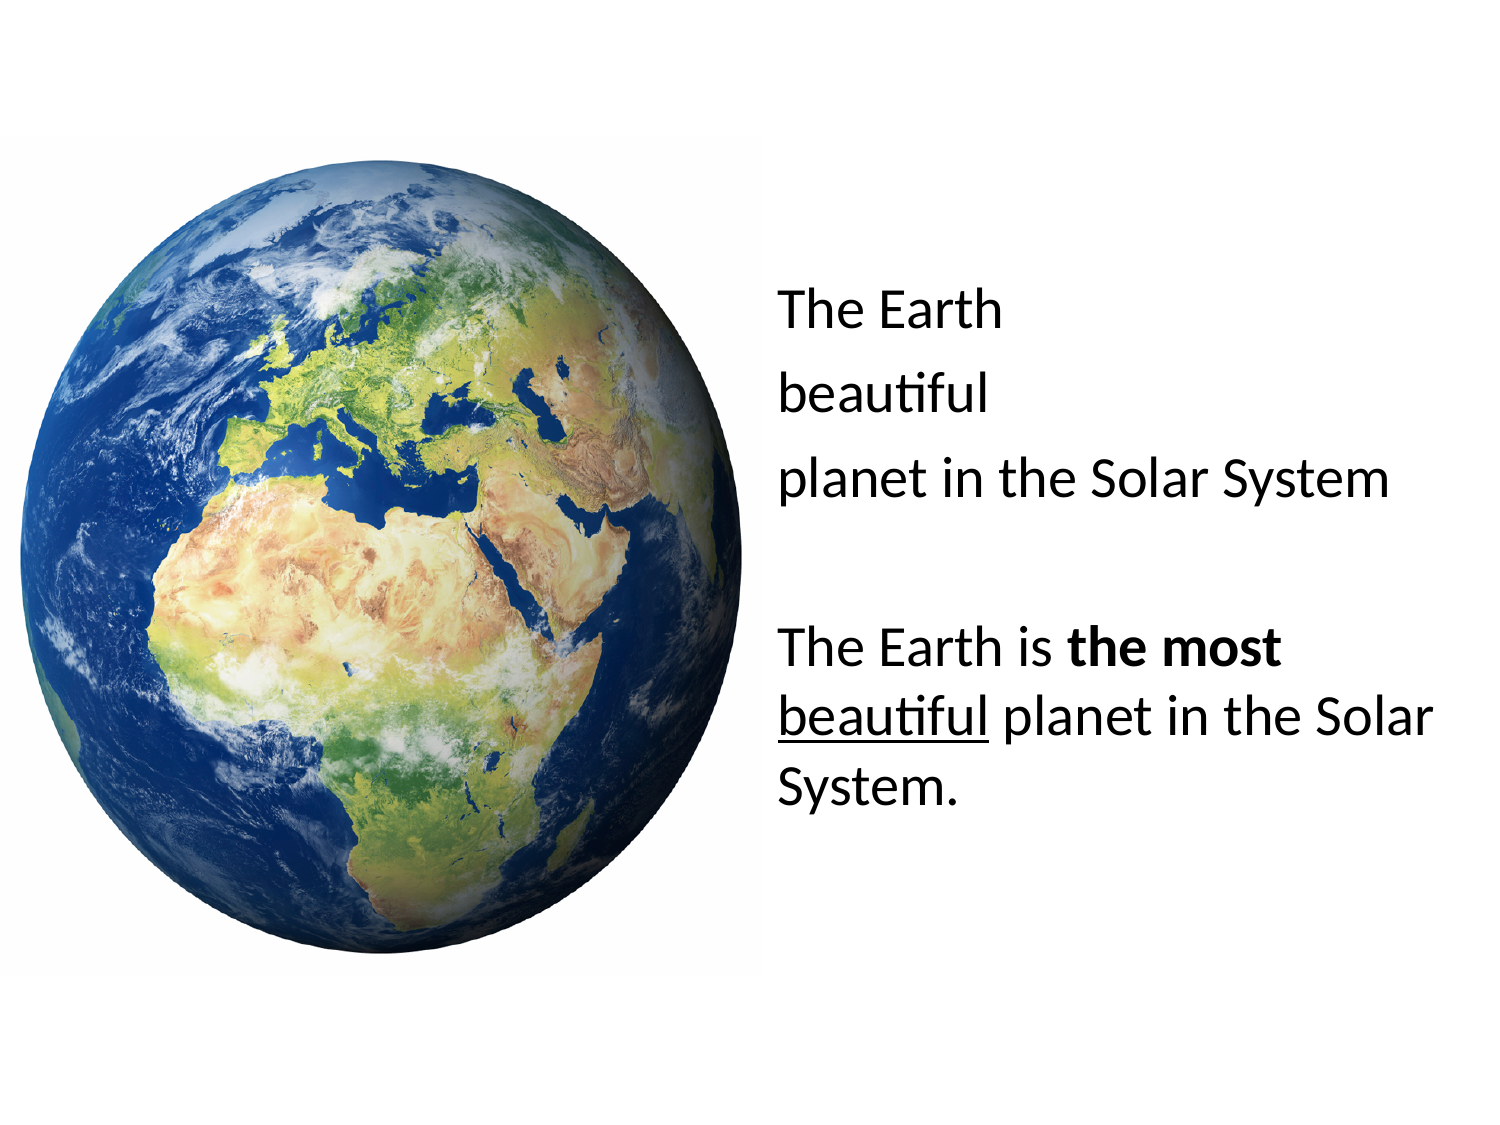

# The Earth
beautiful
planet in the Solar System
The Earth is the most beautiful planet in the Solar System.